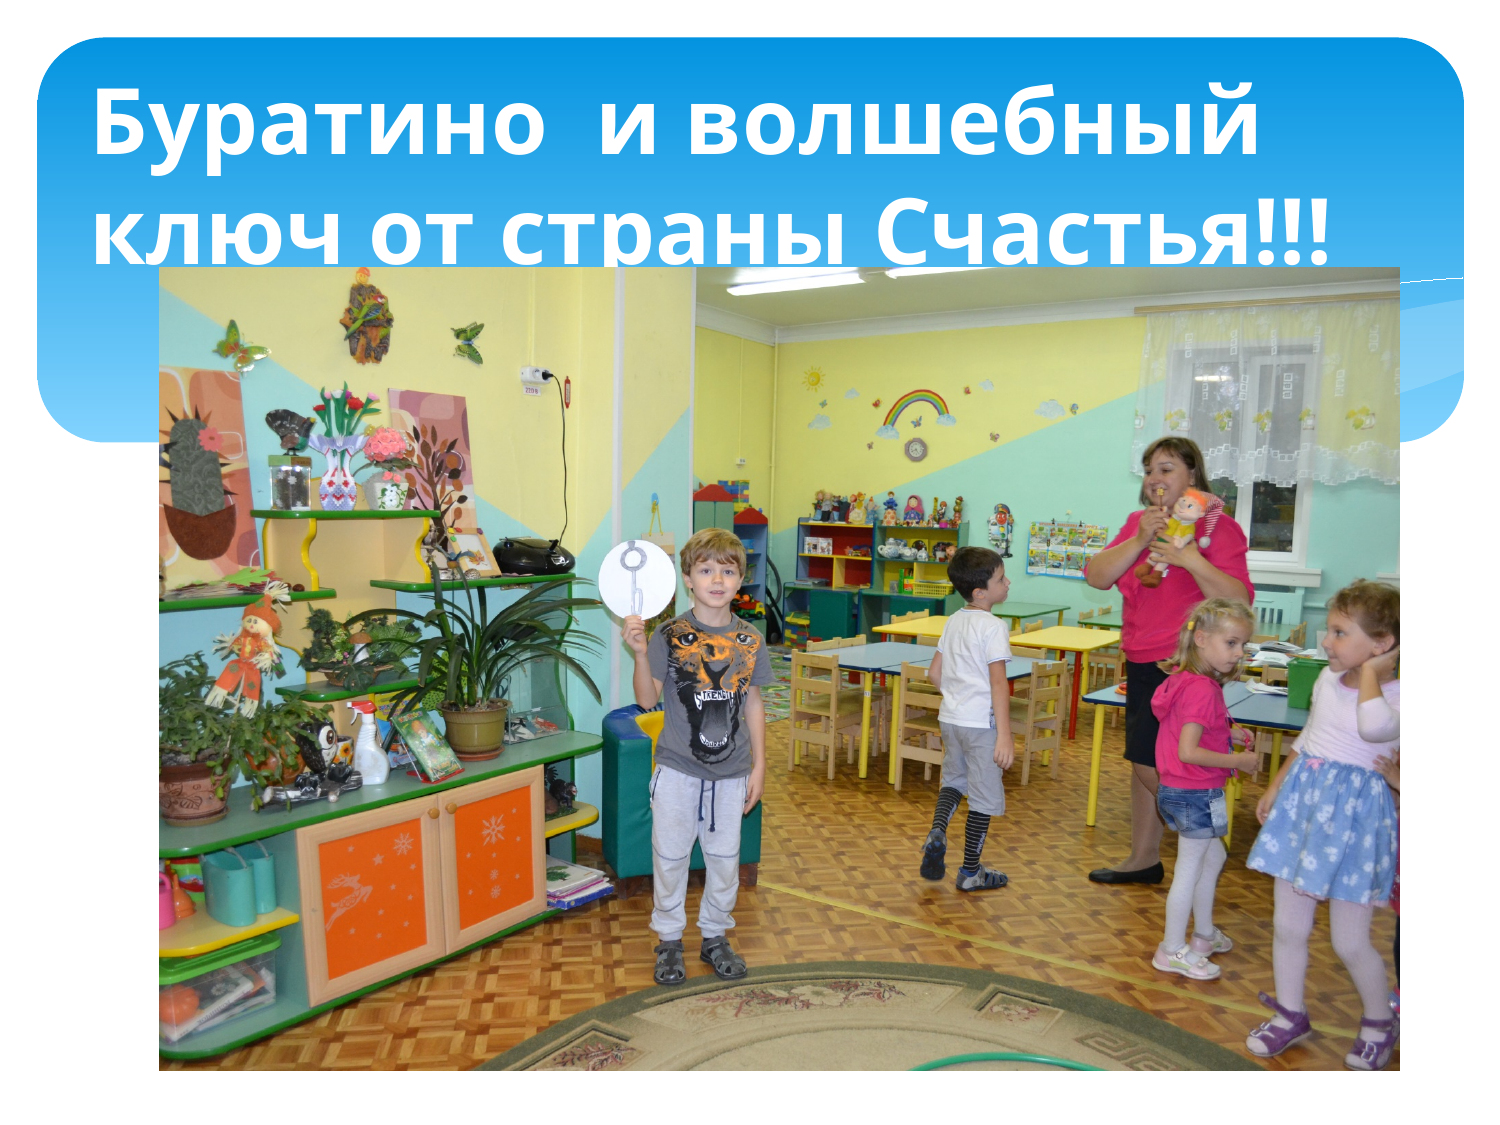

# Буратино и волшебный ключ от страны Счастья!!!